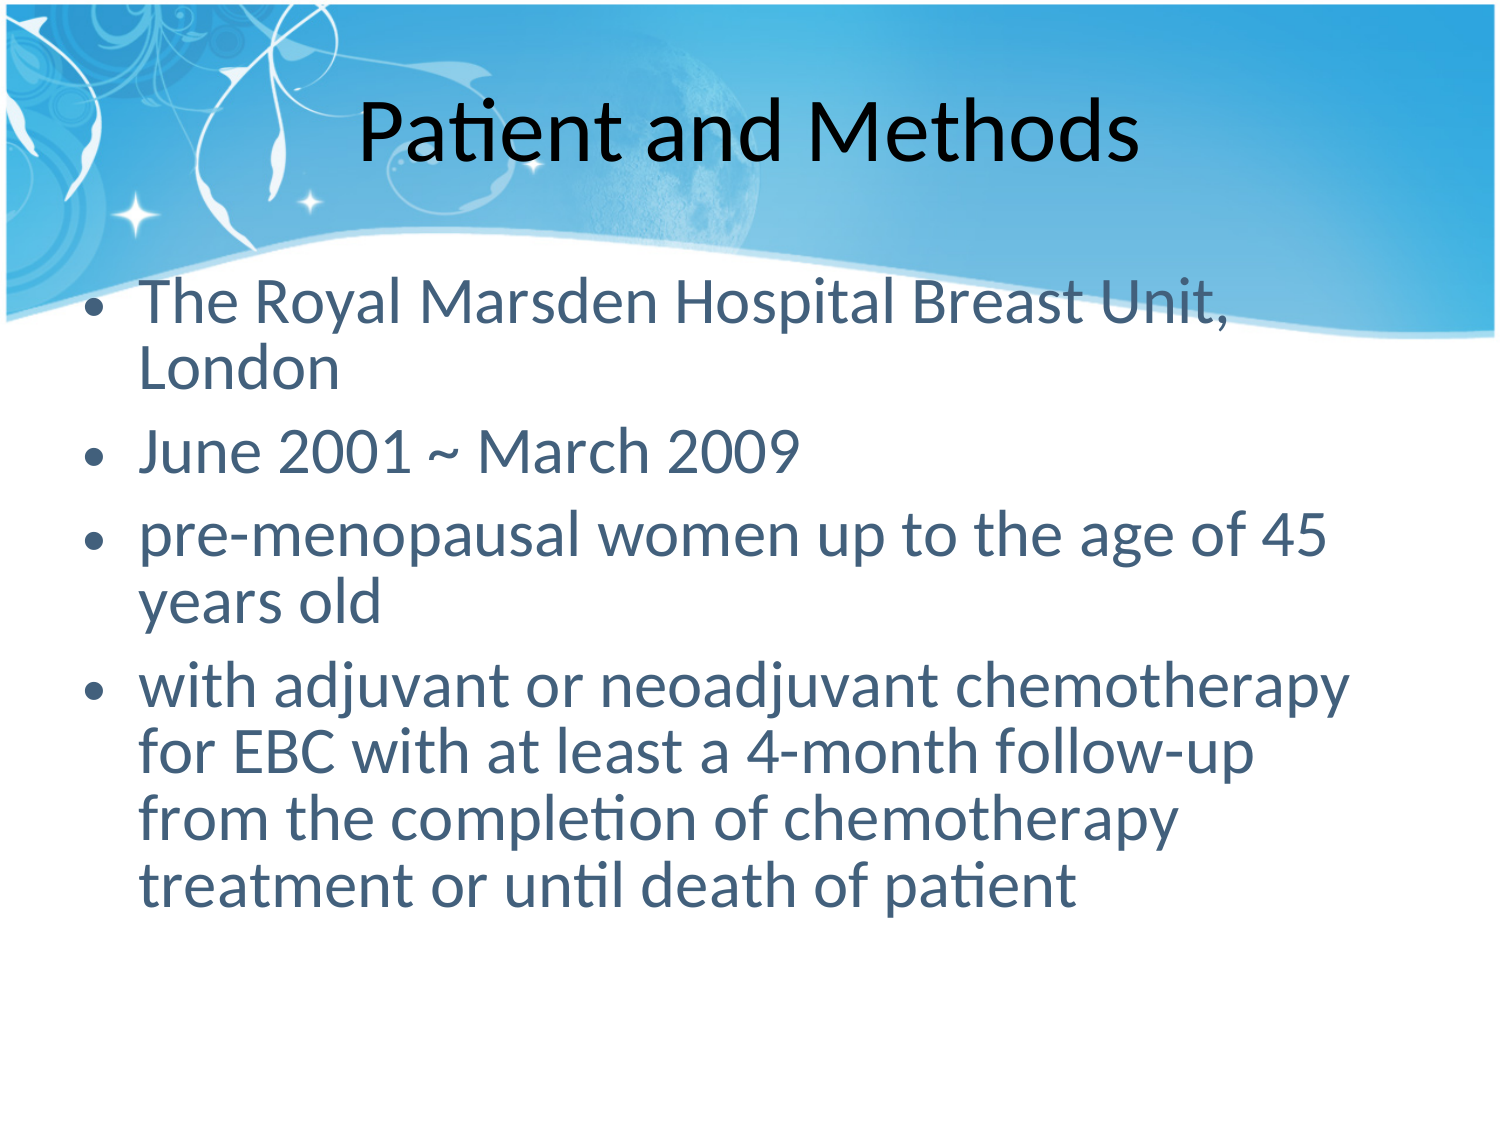

# Patient and Methods
The Royal Marsden Hospital Breast Unit, London
June 2001 ~ March 2009
pre-menopausal women up to the age of 45 years old
with adjuvant or neoadjuvant chemotherapy for EBC with at least a 4-month follow-up from the completion of chemotherapy treatment or until death of patient